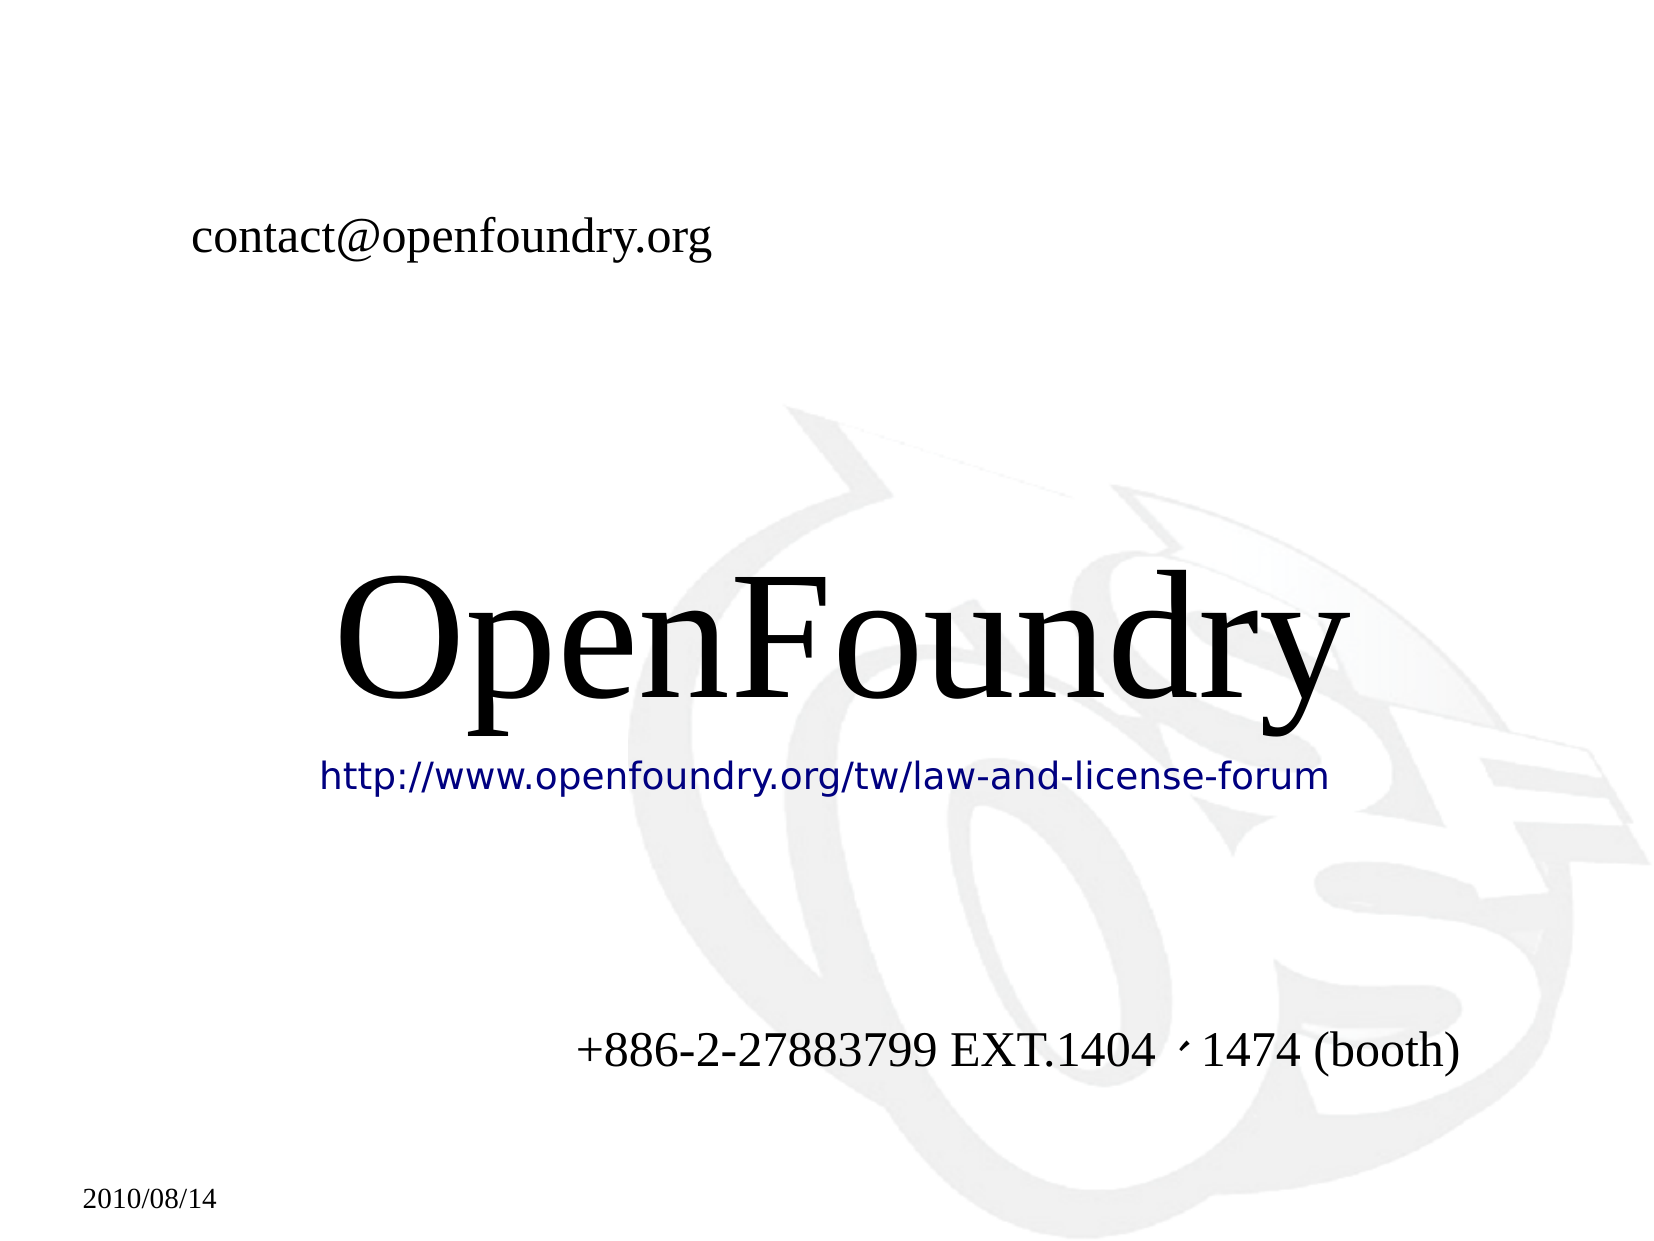

contact@openfoundry.org
# OpenFoundry
http://www.openfoundry.org/tw/law-and-license-forum
+886-2-27883799 EXT.1404、1474 (booth)
2010/08/14